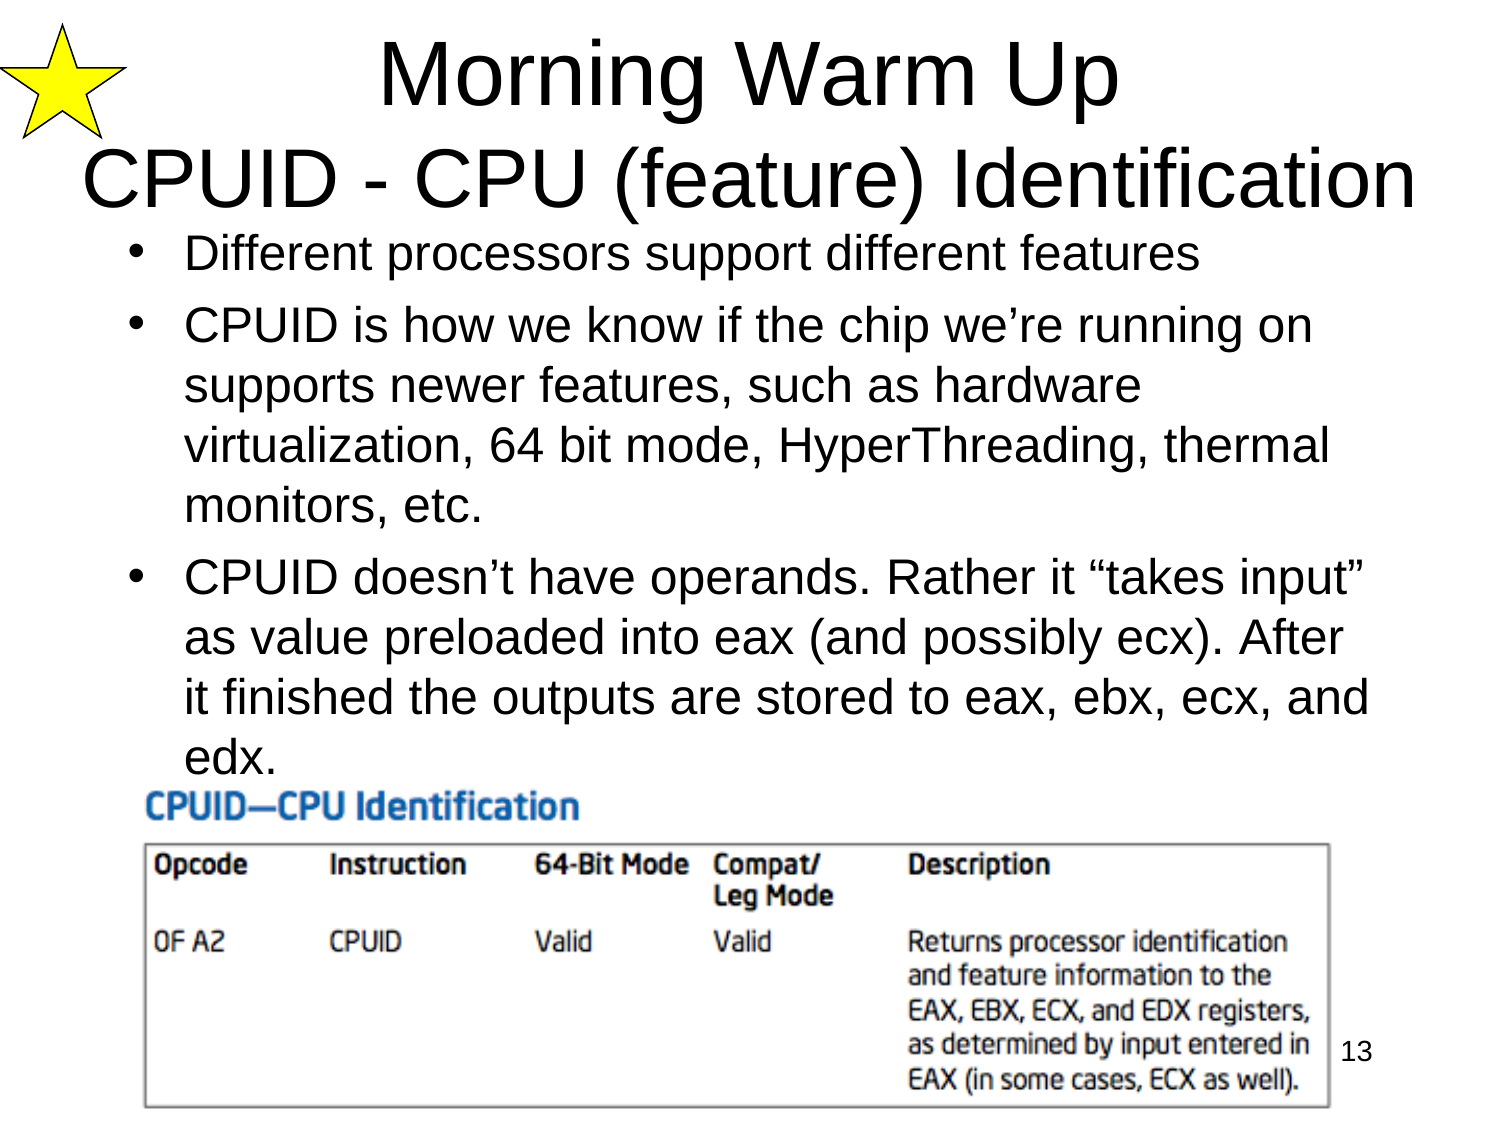

# Morning Warm Up CPUID - CPU (feature) Identification
Different processors support different features
CPUID is how we know if the chip we’re running on supports newer features, such as hardware virtualization, 64 bit mode, HyperThreading, thermal monitors, etc.
CPUID doesn’t have operands. Rather it “takes input” as value preloaded into eax (and possibly ecx). After it finished the outputs are stored to eax, ebx, ecx, and edx.